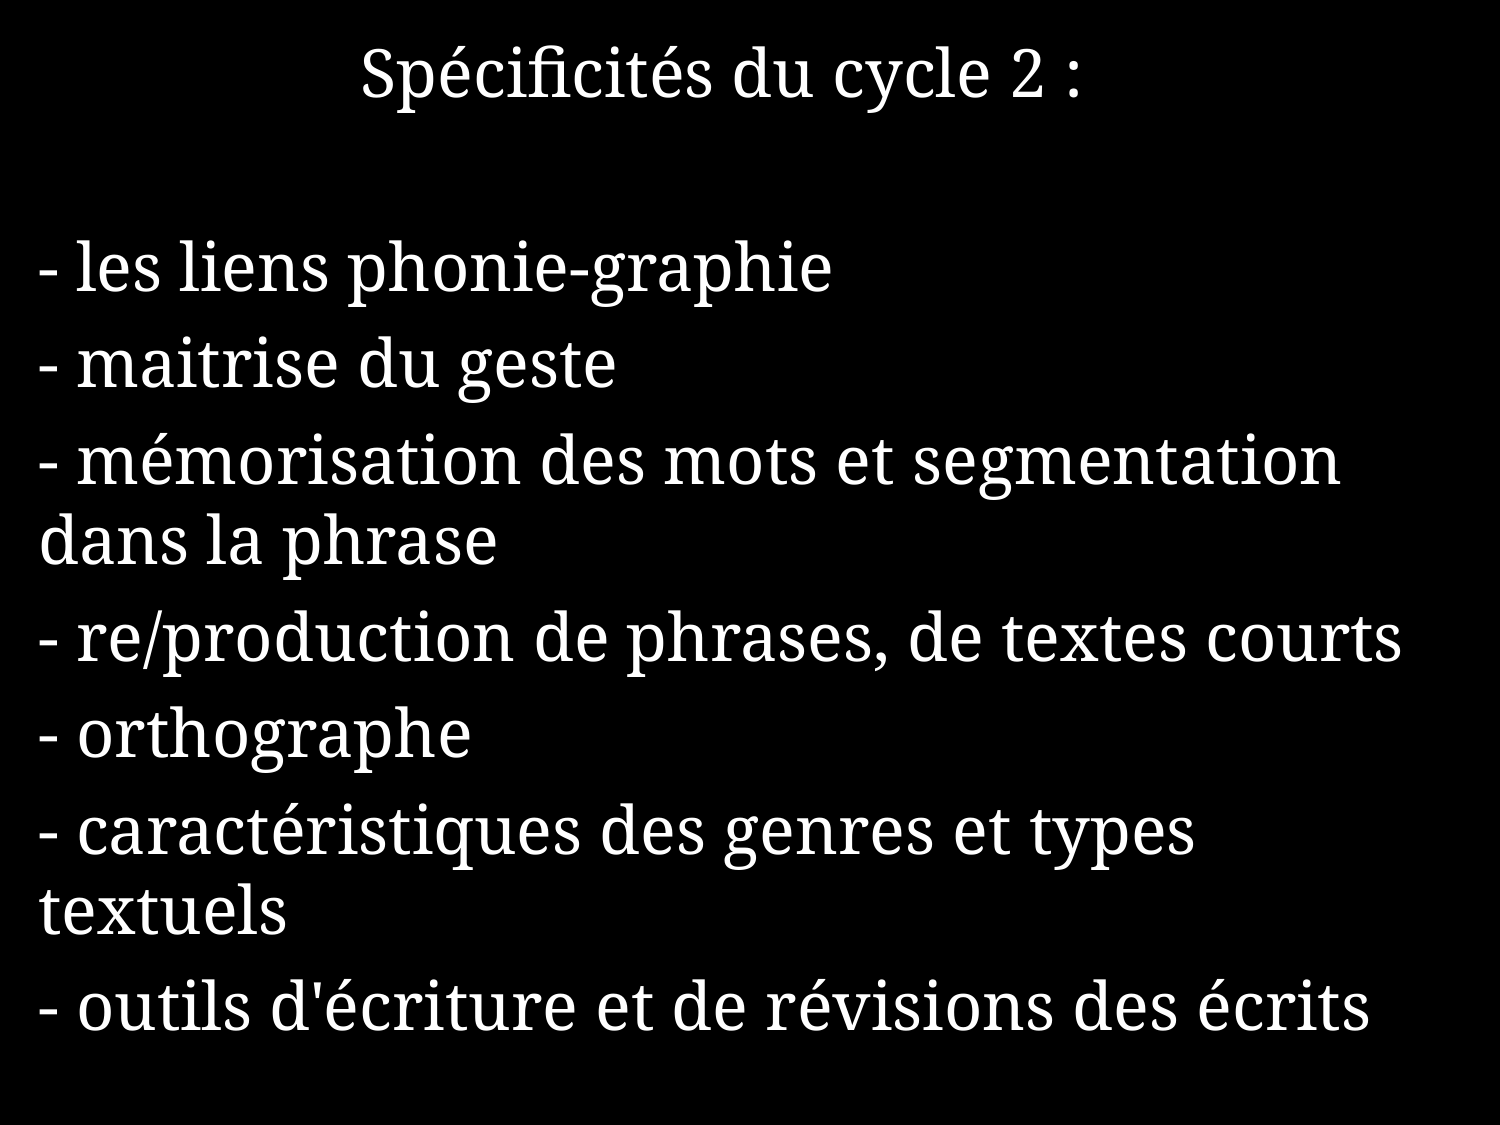

# Spécificités du cycle 2 :
- les liens phonie-graphie
- maitrise du geste
- mémorisation des mots et segmentation dans la phrase
- re/production de phrases, de textes courts
- orthographe
- caractéristiques des genres et types textuels
- outils d'écriture et de révisions des écrits